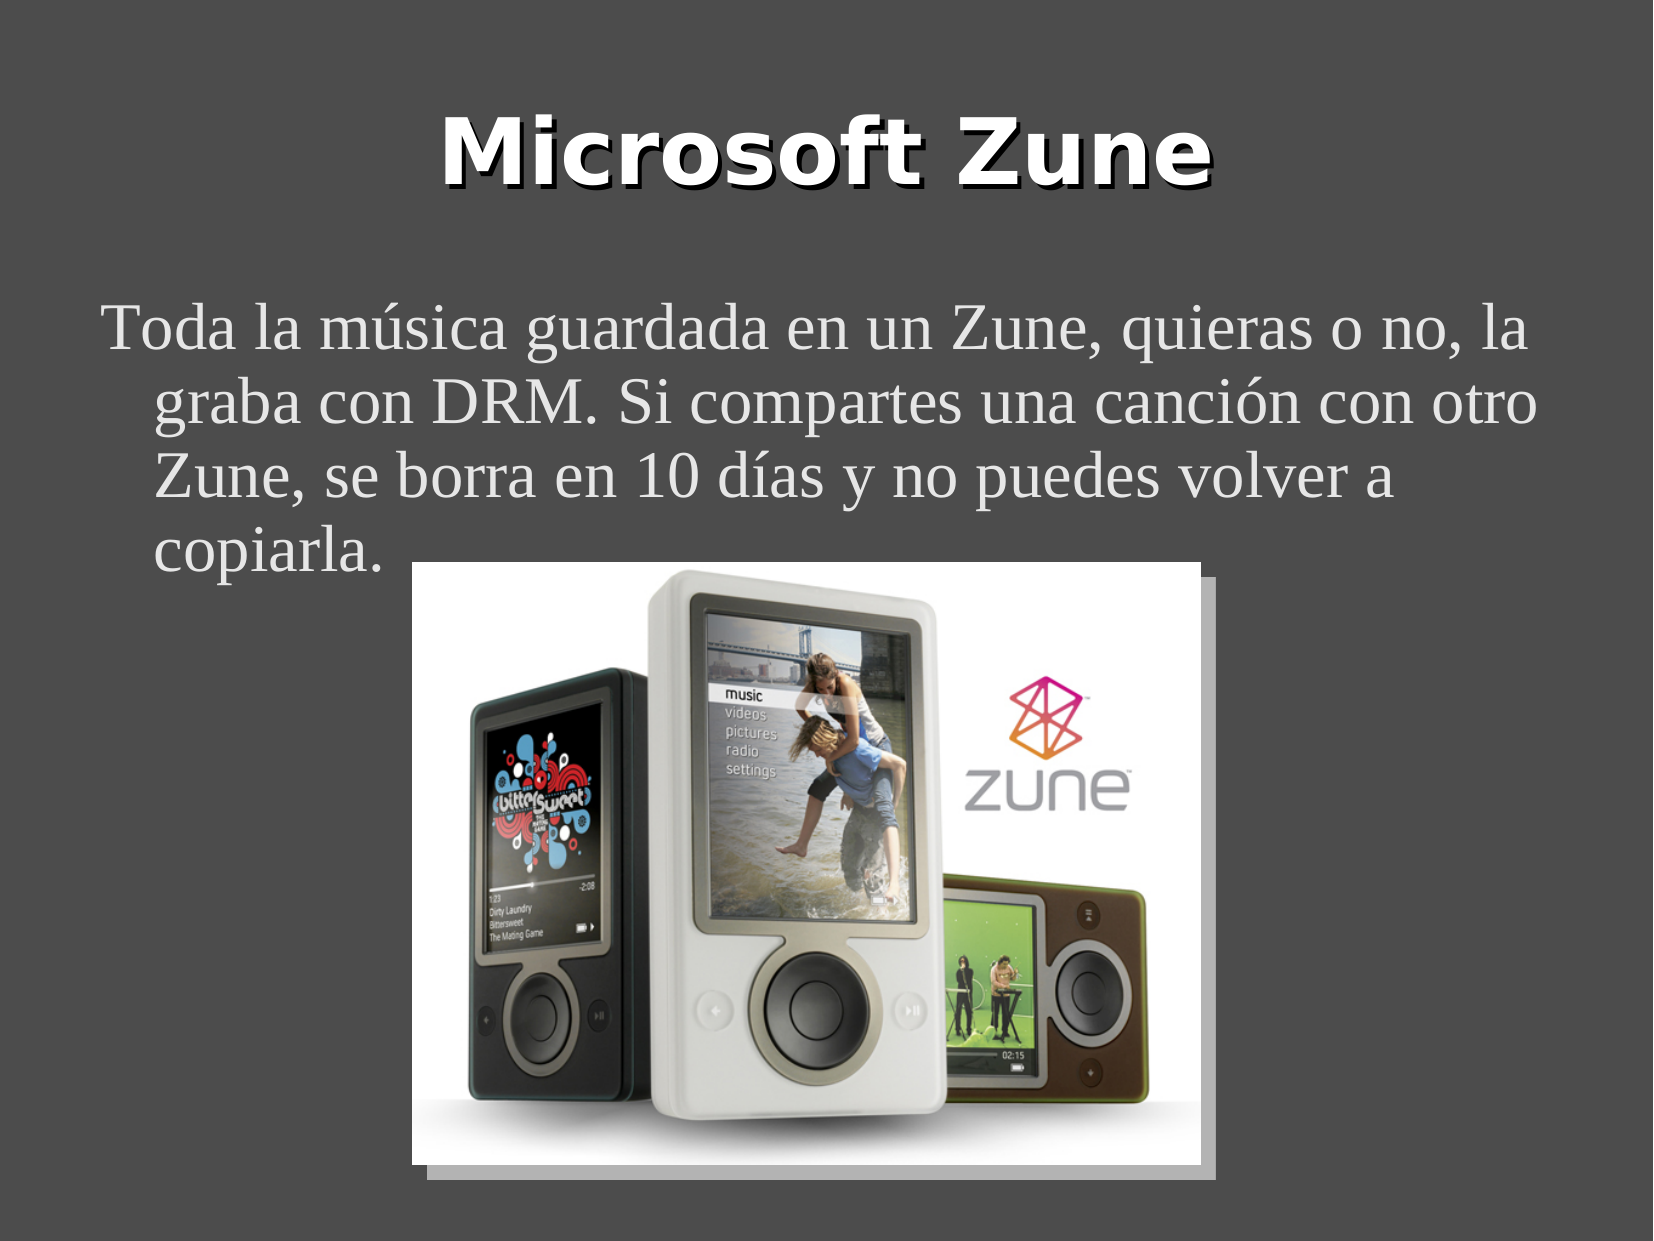

# Microsoft Zune
Toda la música guardada en un Zune, quieras o no, la graba con DRM. Si compartes una canción con otro Zune, se borra en 10 días y no puedes volver a copiarla.